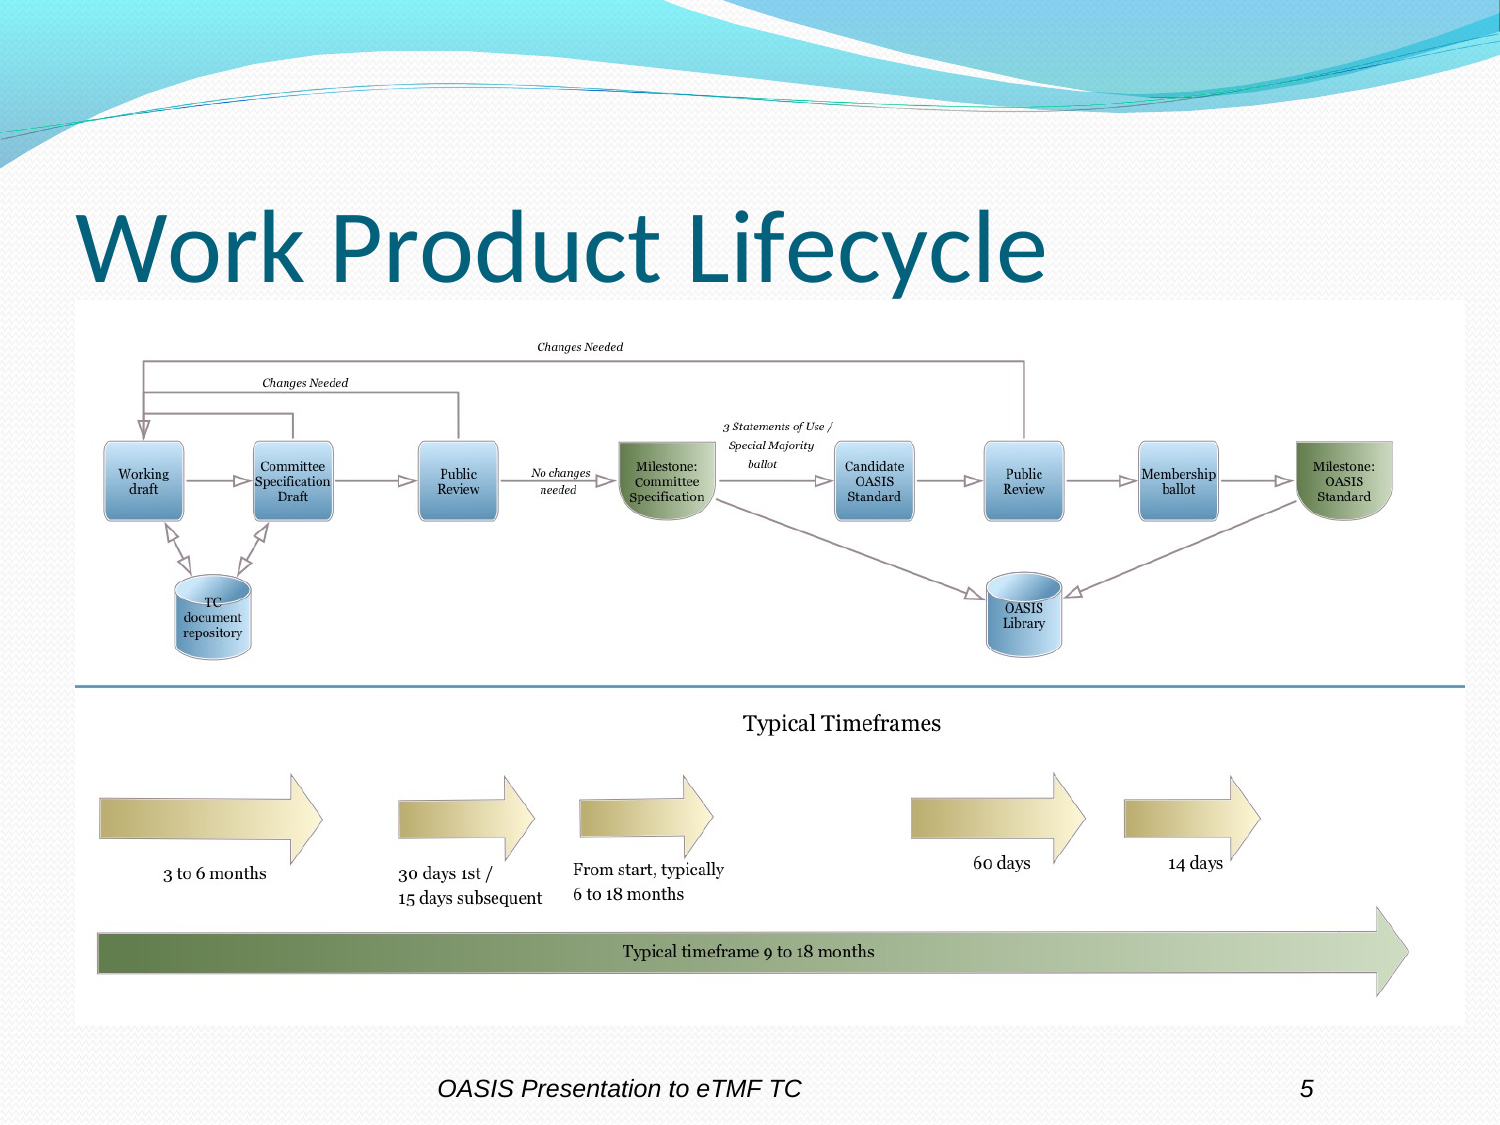

# Work Product Lifecycle
OASIS Presentation to eTMF TC
5